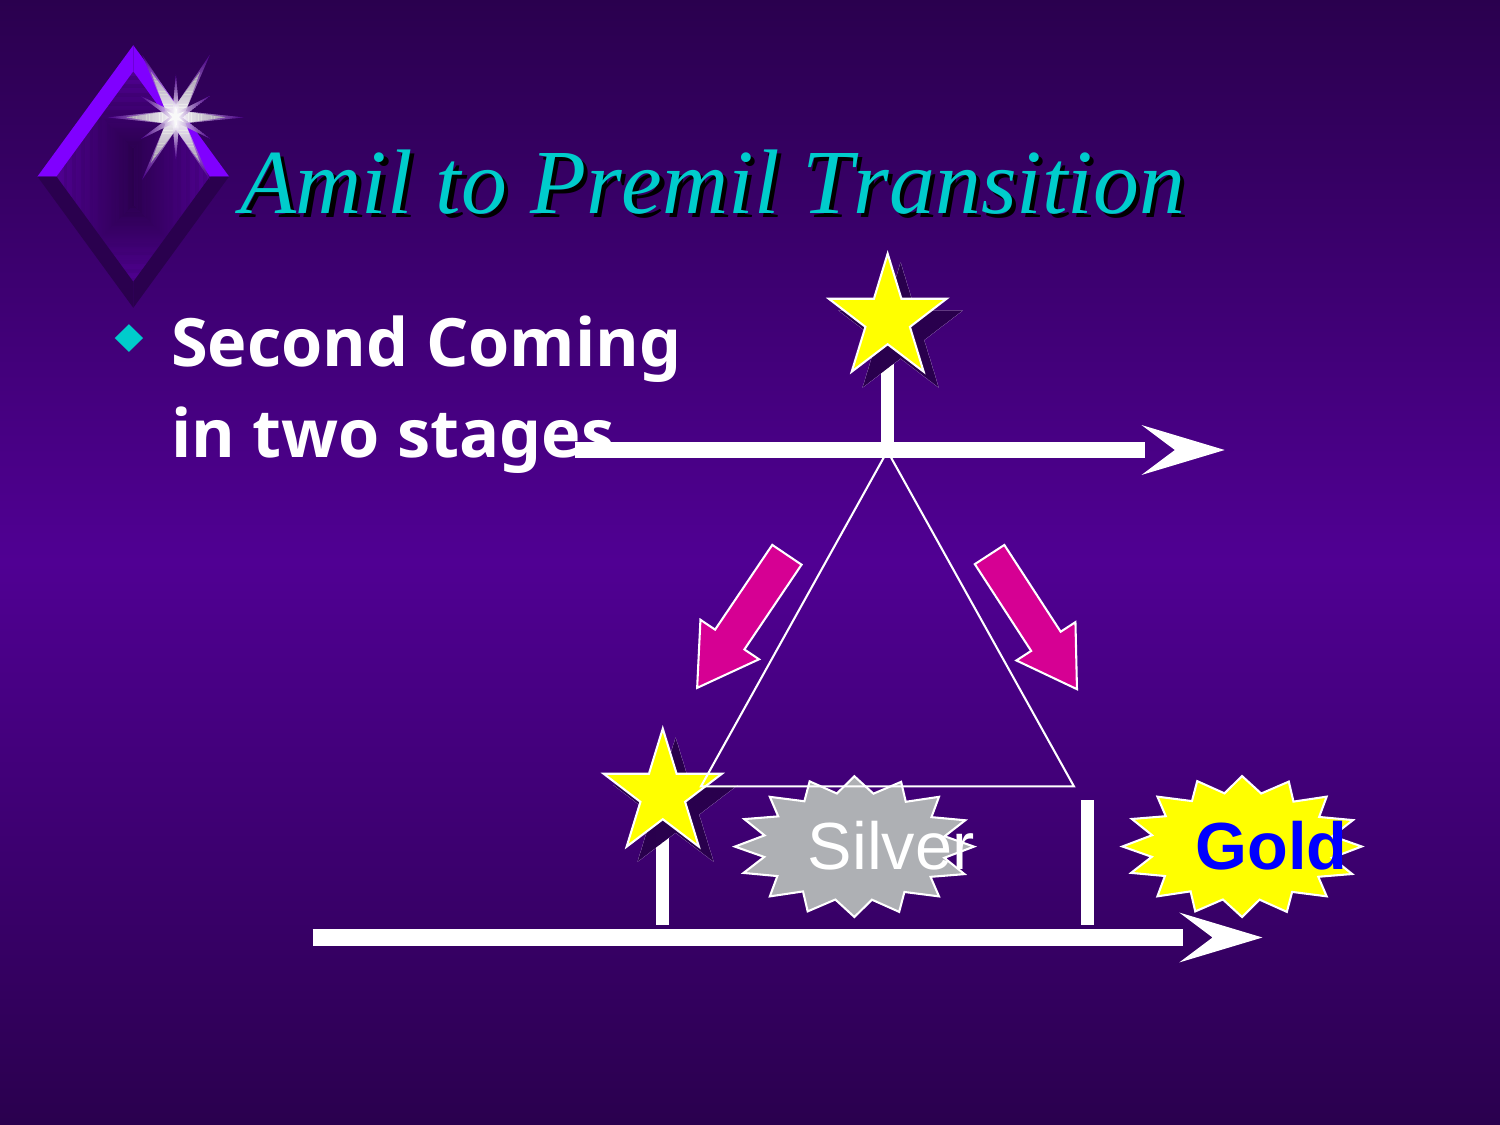

# Amil to Premil Transition
Second Coming in two stages
Gold
Silver